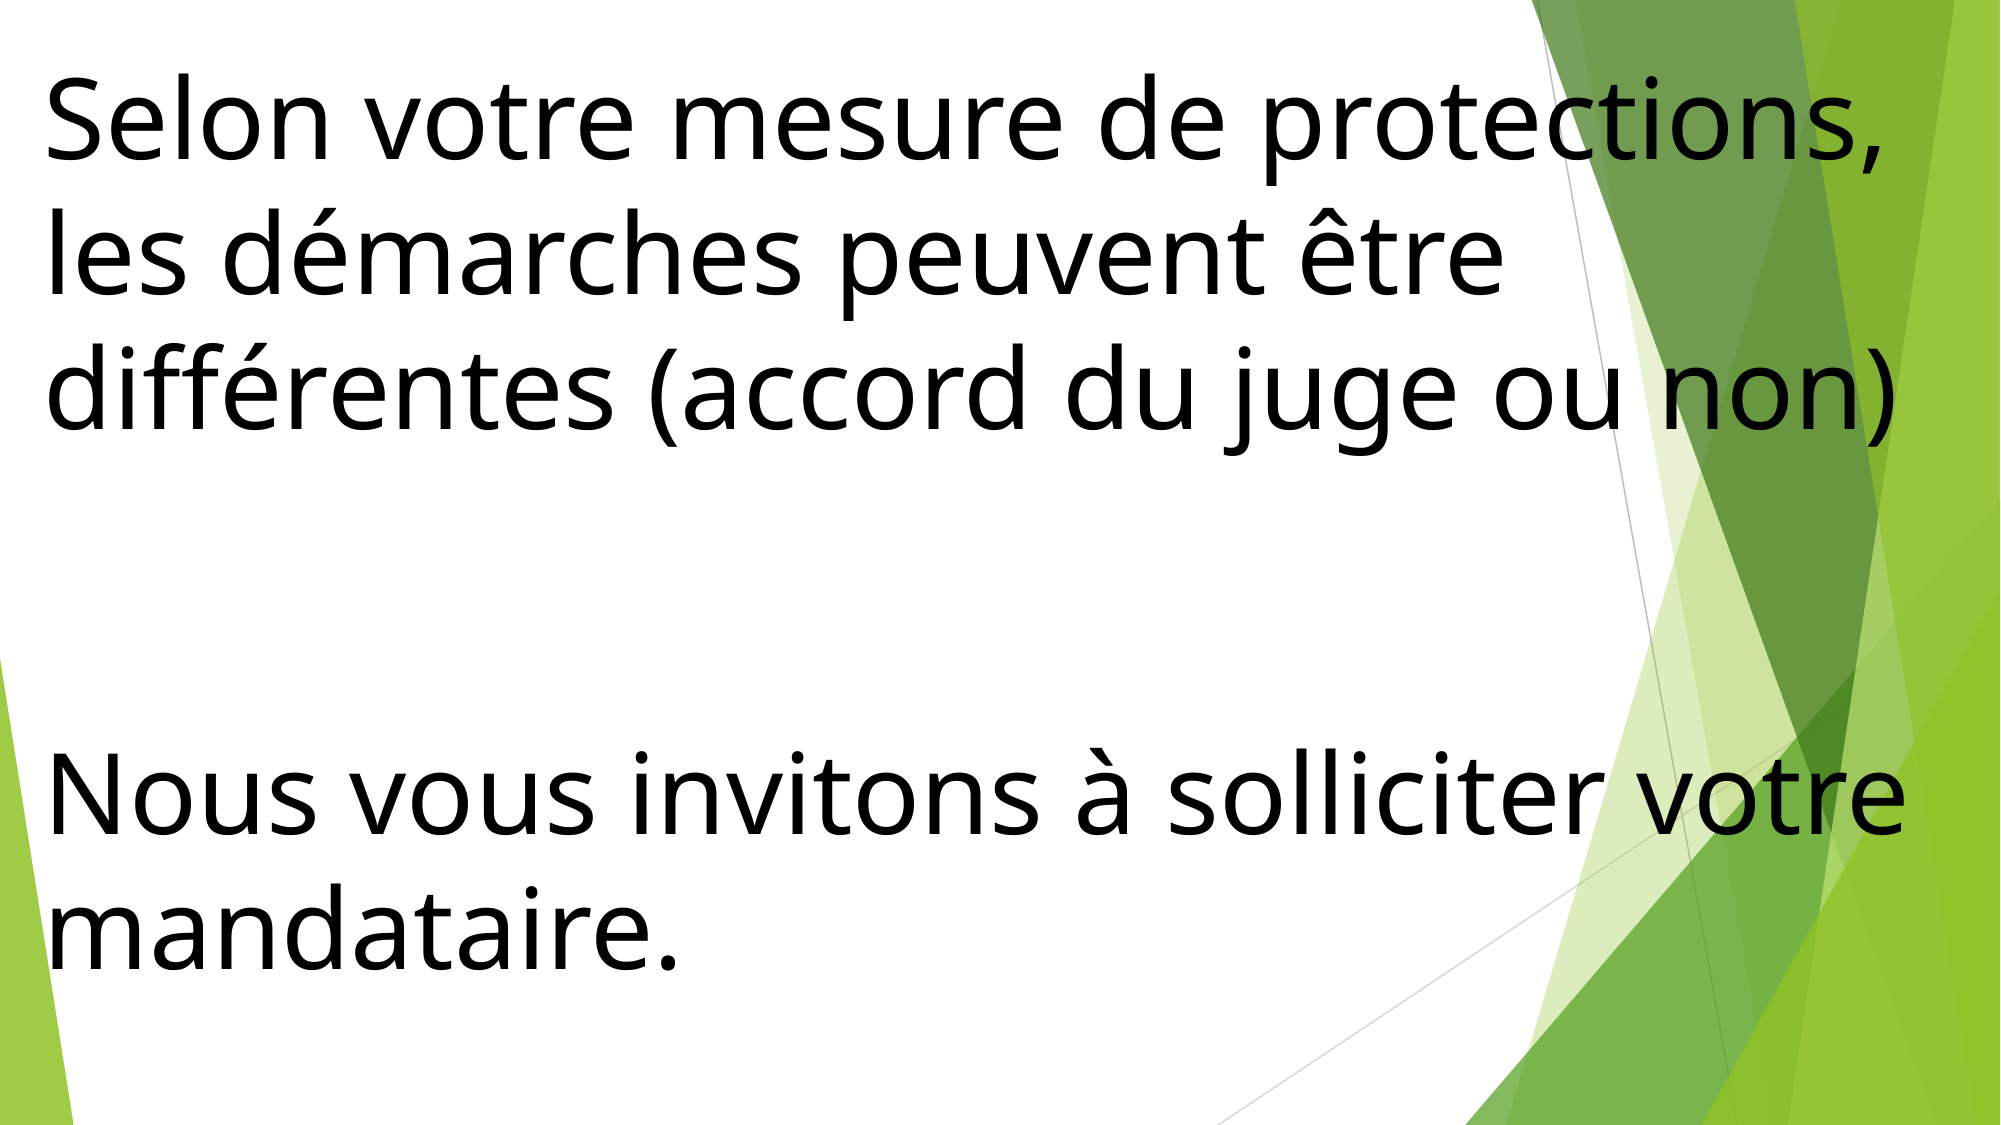

# Selon votre mesure de protections, les démarches peuvent être différentes (accord du juge ou non) Nous vous invitons à solliciter votre mandataire.